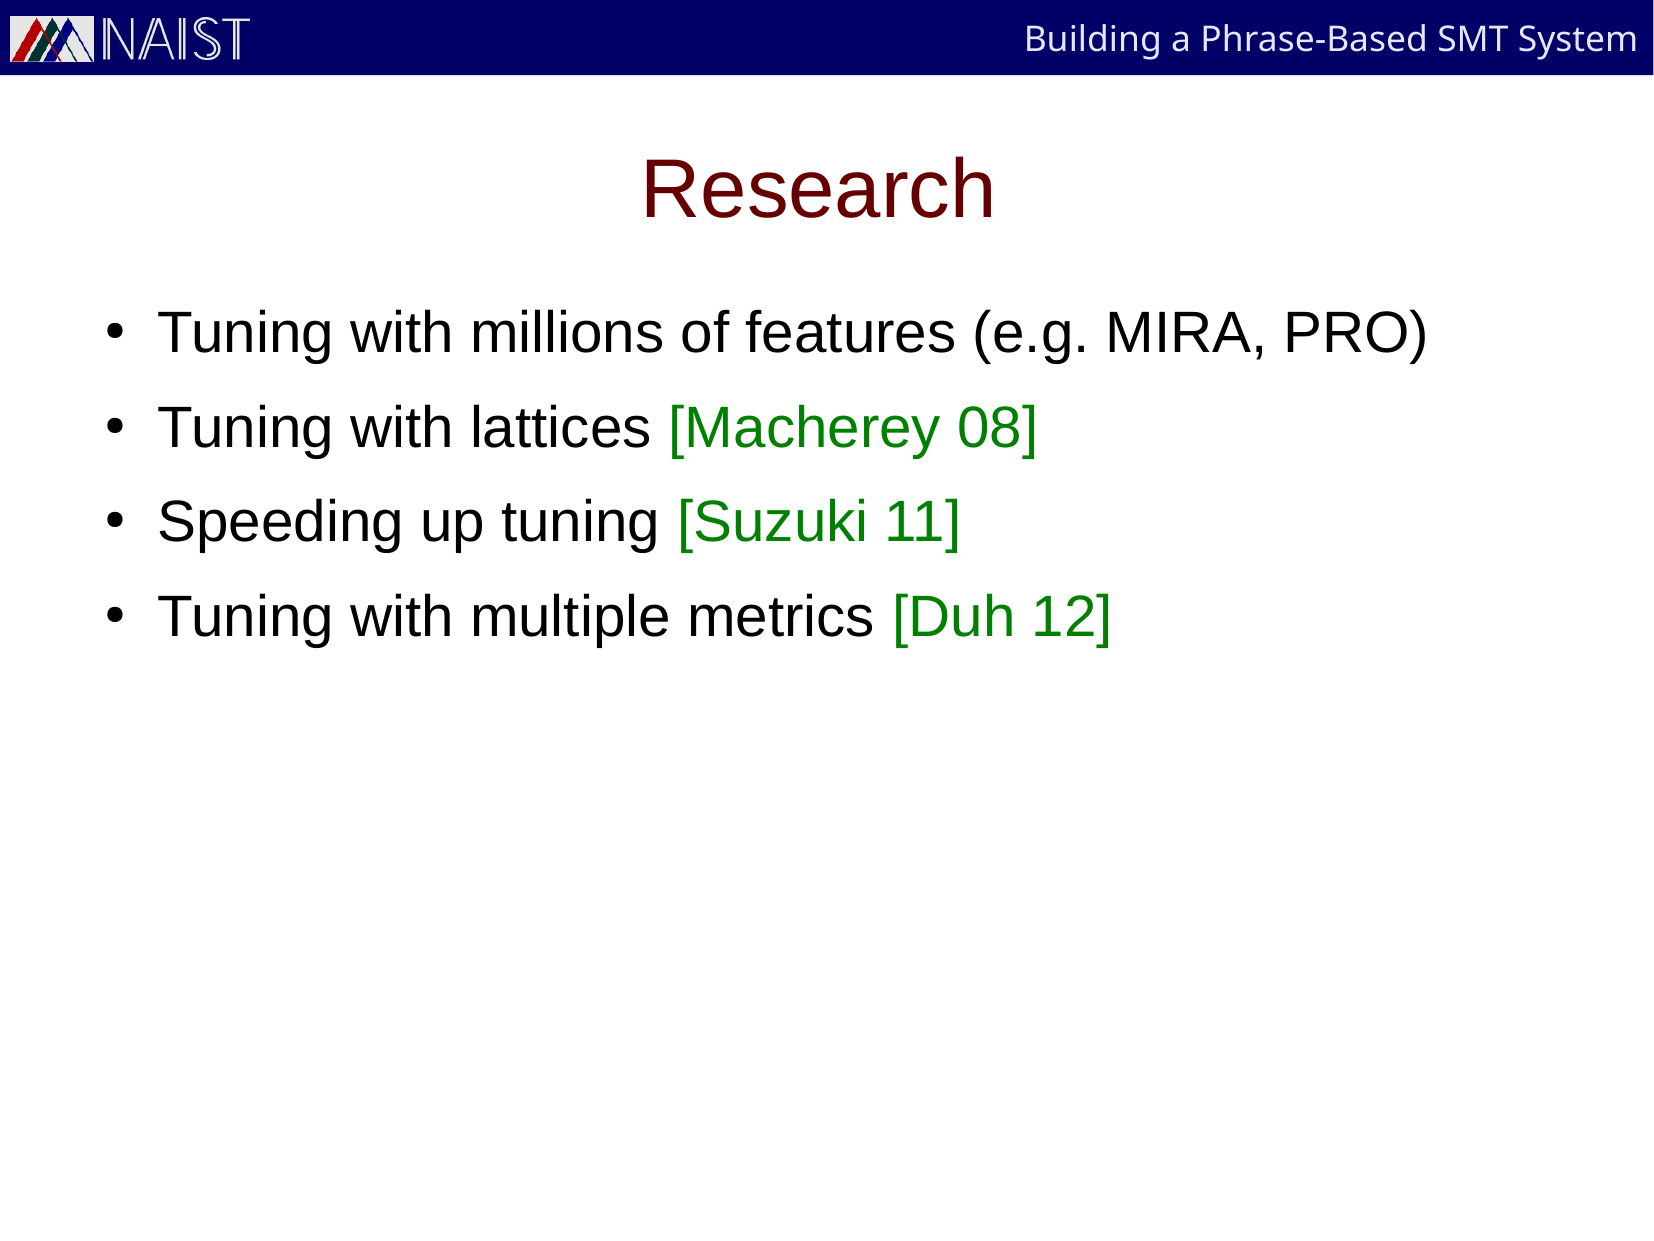

# Research
Tuning with millions of features (e.g. MIRA, PRO)
Tuning with lattices [Macherey 08]
Speeding up tuning [Suzuki 11]
Tuning with multiple metrics [Duh 12]